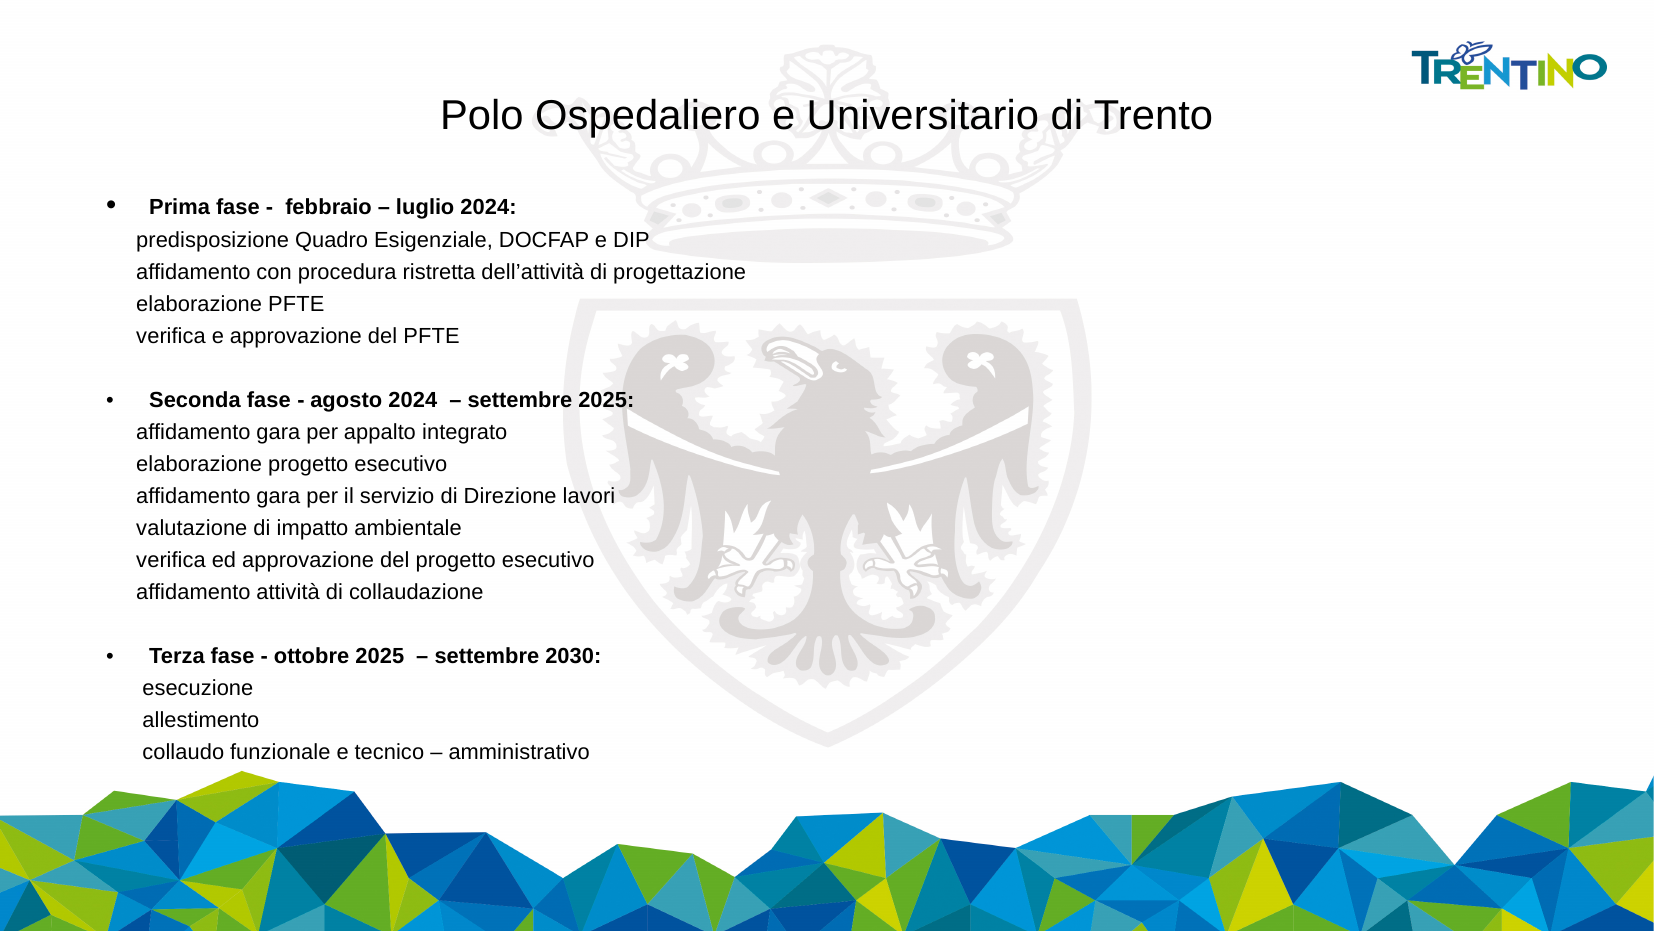

# Polo Ospedaliero e Universitario di Trento
•	Prima fase - febbraio – luglio 2024:
 predisposizione Quadro Esigenziale, DOCFAP e DIP
 affidamento con procedura ristretta dell’attività di progettazione
 elaborazione PFTE
 verifica e approvazione del PFTE
•	Seconda fase - agosto 2024 – settembre 2025:
 affidamento gara per appalto integrato
 elaborazione progetto esecutivo
 affidamento gara per il servizio di Direzione lavori
 valutazione di impatto ambientale
 verifica ed approvazione del progetto esecutivo
 affidamento attività di collaudazione
•	Terza fase - ottobre 2025 – settembre 2030:
 esecuzione
 allestimento
 collaudo funzionale e tecnico – amministrativo